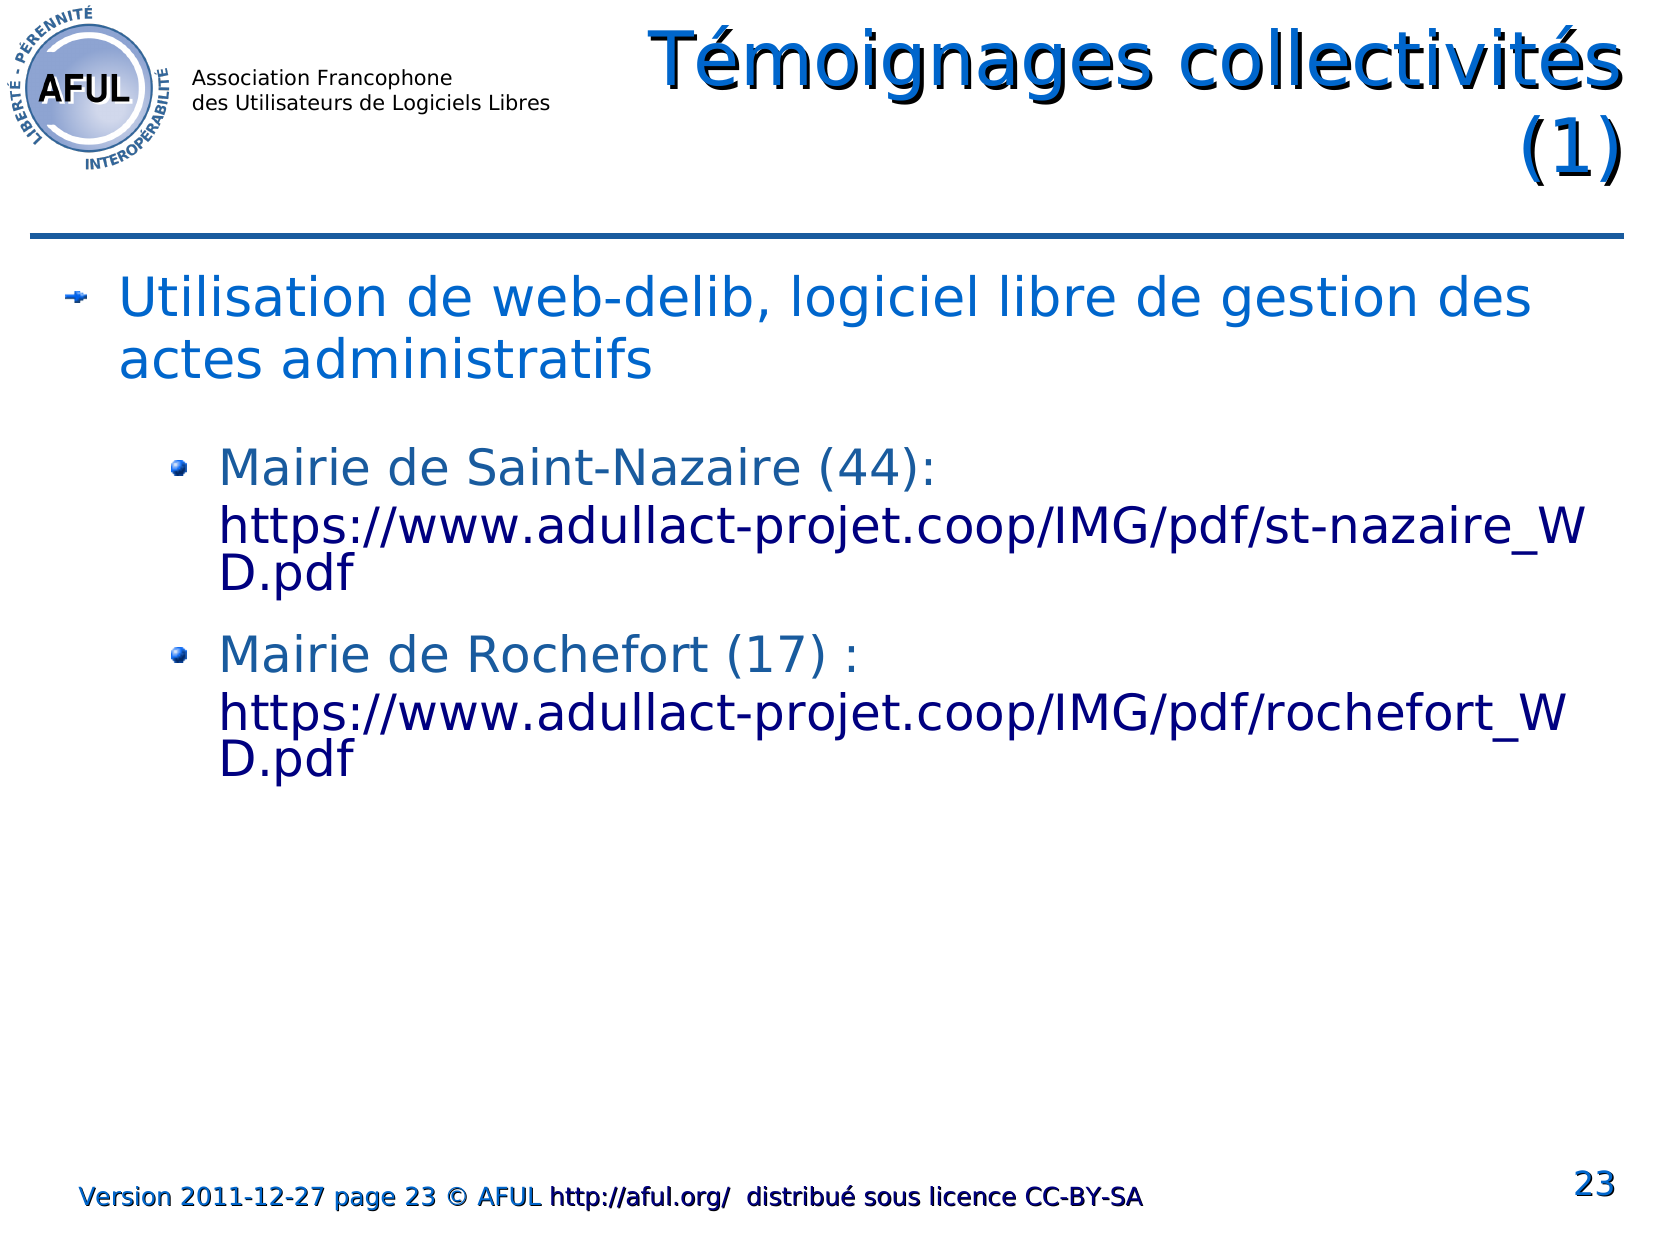

# Témoignages collectivités (1)
Utilisation de web-delib, logiciel libre de gestion des actes administratifs
Mairie de Saint-Nazaire (44):
https://www.adullact-projet.coop/IMG/pdf/st-nazaire_WD.pdf
Mairie de Rochefort (17) :https://www.adullact-projet.coop/IMG/pdf/rochefort_WD.pdf